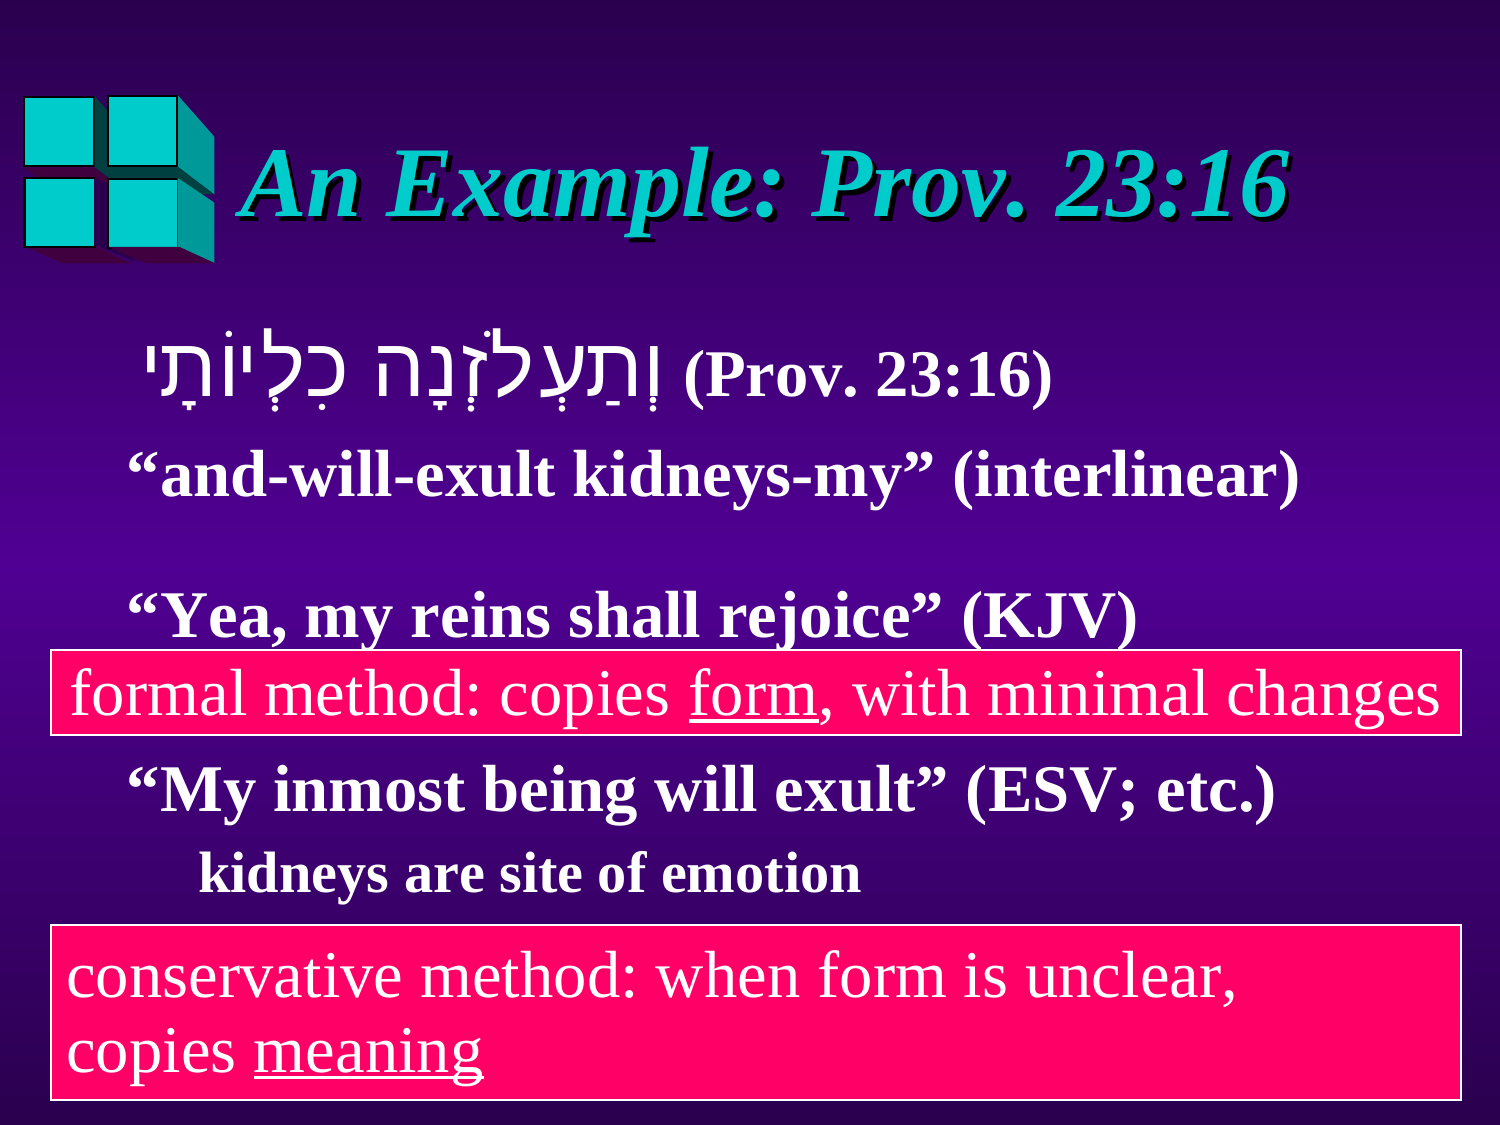

# An Example: Prov. 23:16
 וְתַעְלֹזְנָה כִלְיוֹתָי (Prov. 23:16)
“and-will-exult kidneys-my” (interlinear)
“Yea, my reins shall rejoice” (KJV)
“My inmost being will exult” (ESV; etc.)
kidneys are site of emotion
formal method: copies form, with minimal changes
conservative method: when form is unclear,
copies meaning